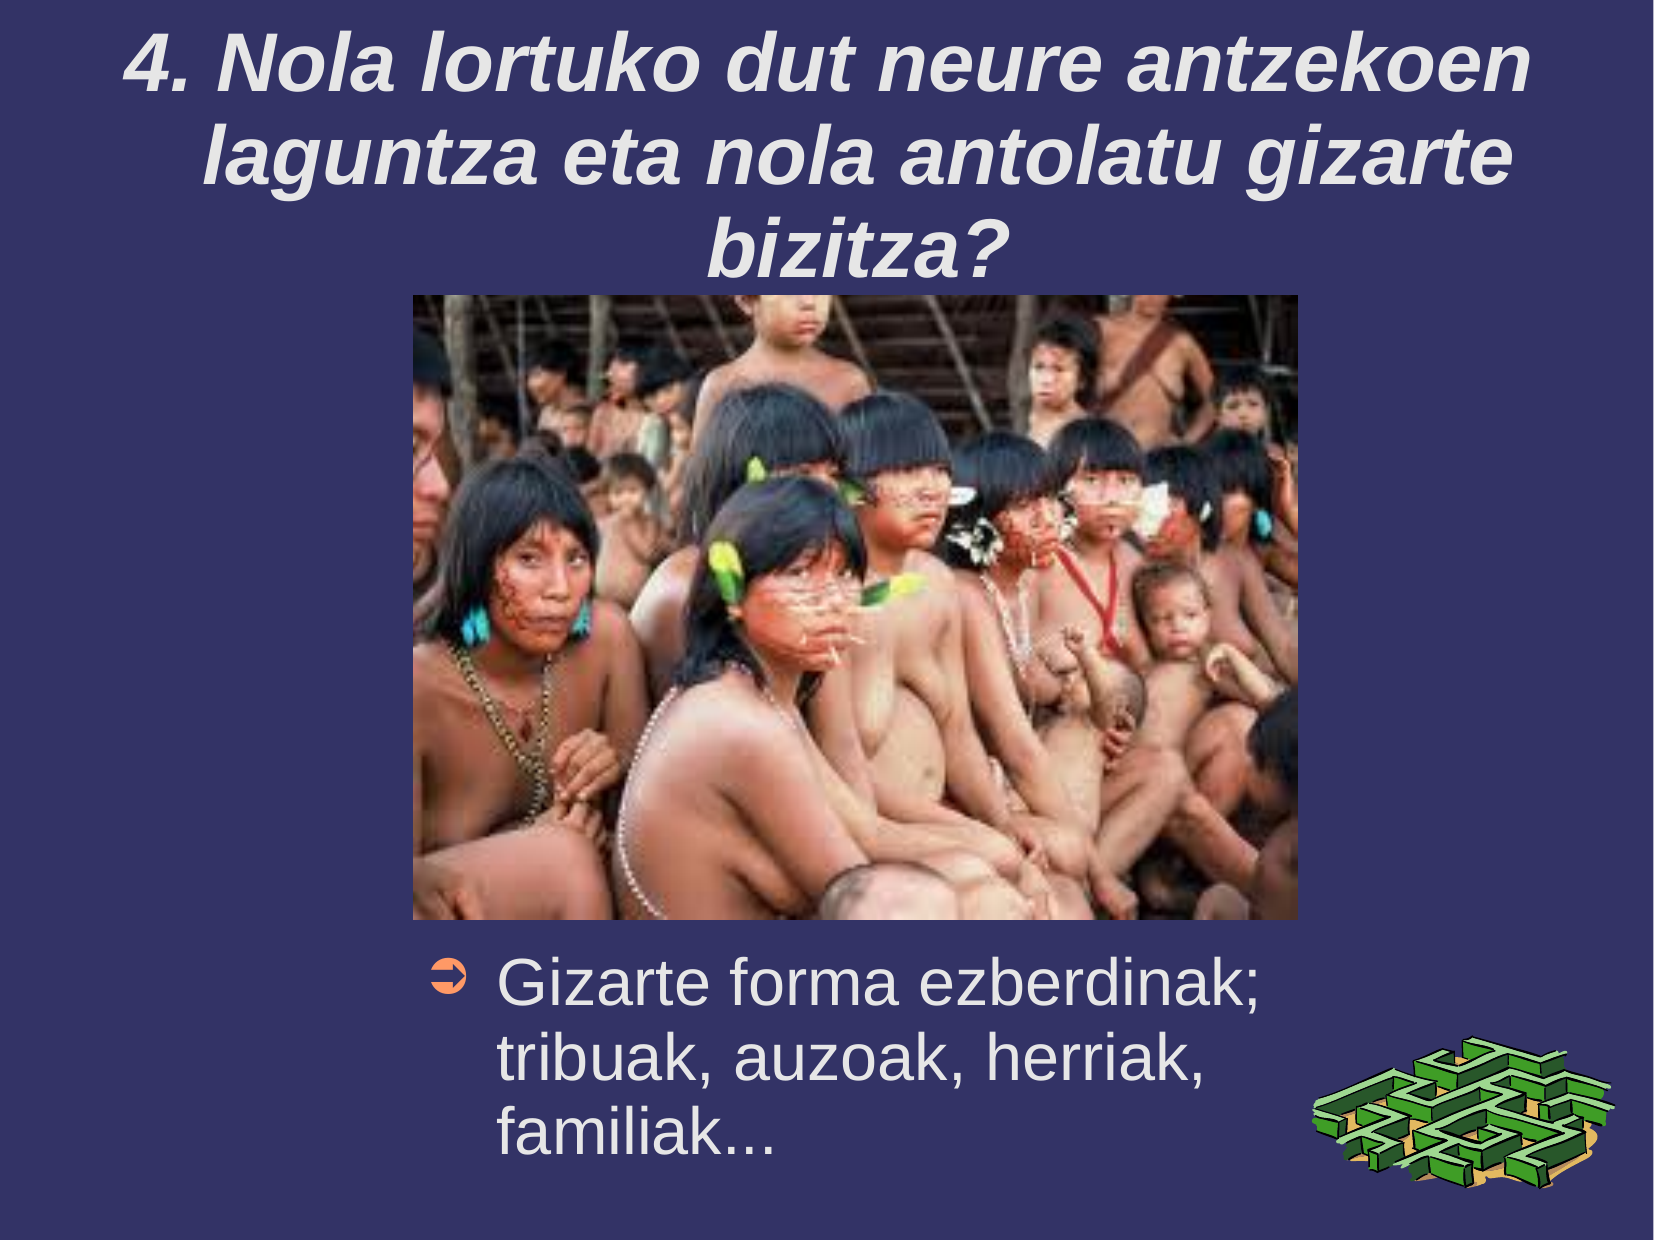

# 4. Nola lortuko dut neure antzekoen laguntza eta nola antolatu gizarte bizitza?
Gizarte forma ezberdinak; tribuak, auzoak, herriak, familiak...